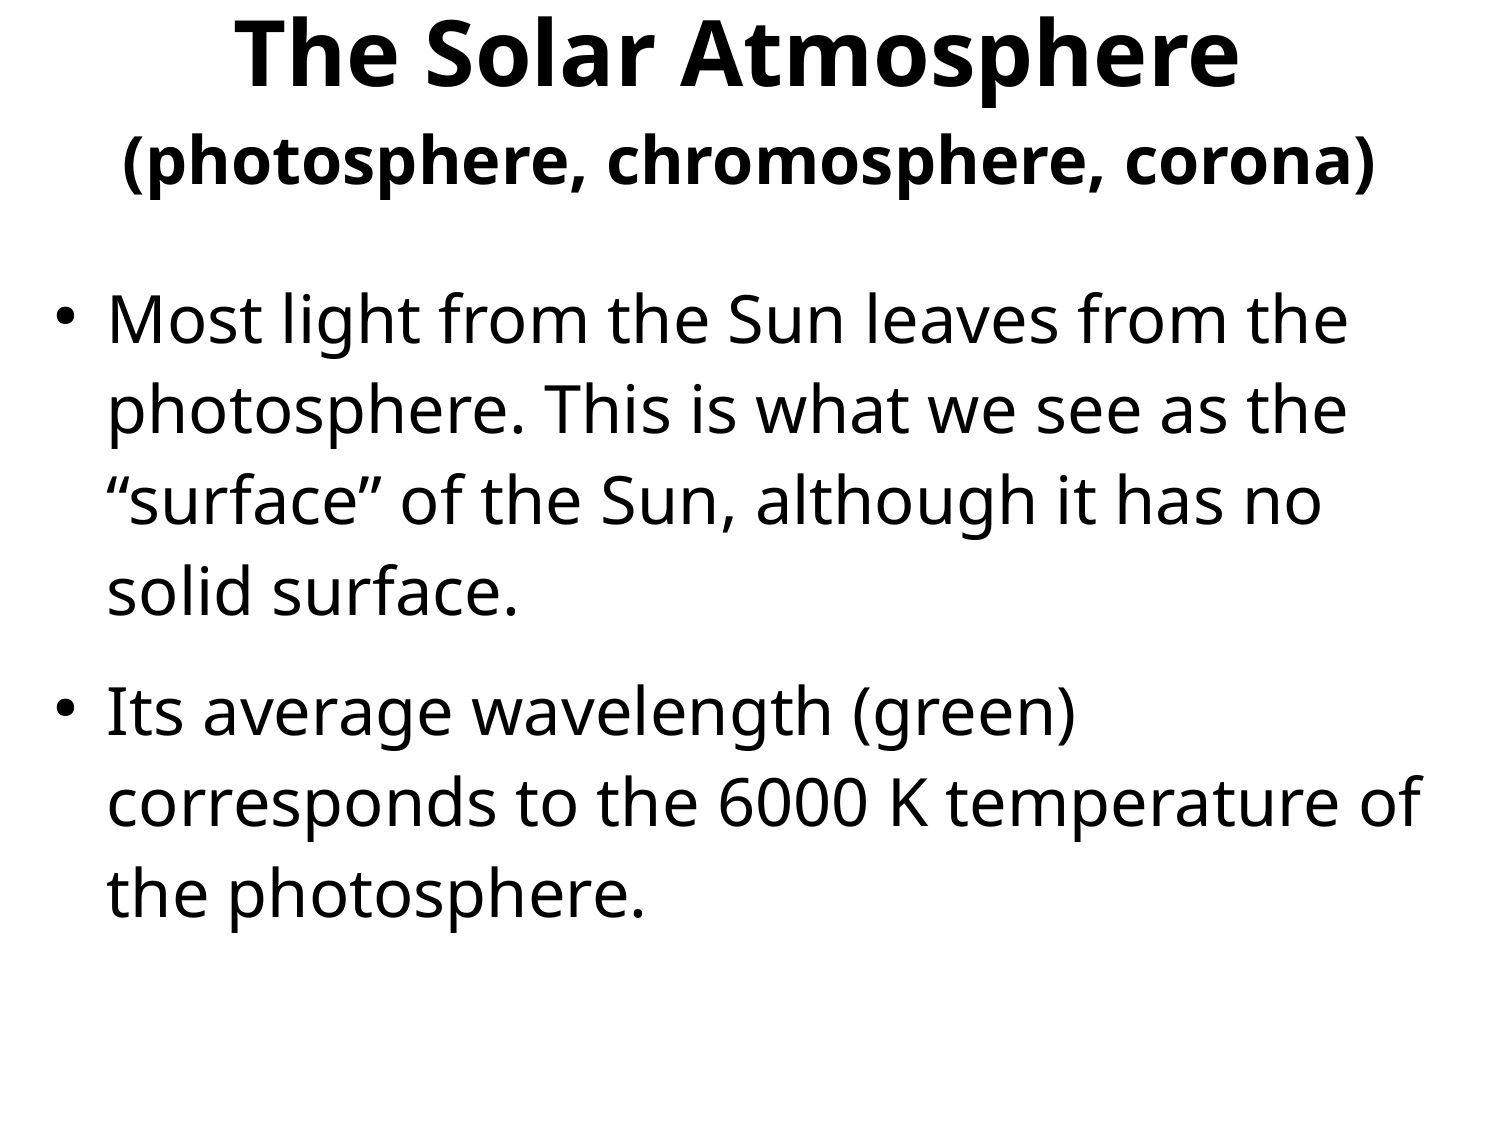

# The Solar Atmosphere (photosphere, chromosphere, corona)
Most light from the Sun leaves from the photosphere. This is what we see as the “surface” of the Sun, although it has no solid surface.
Its average wavelength (green) corresponds to the 6000 K temperature of the photosphere.